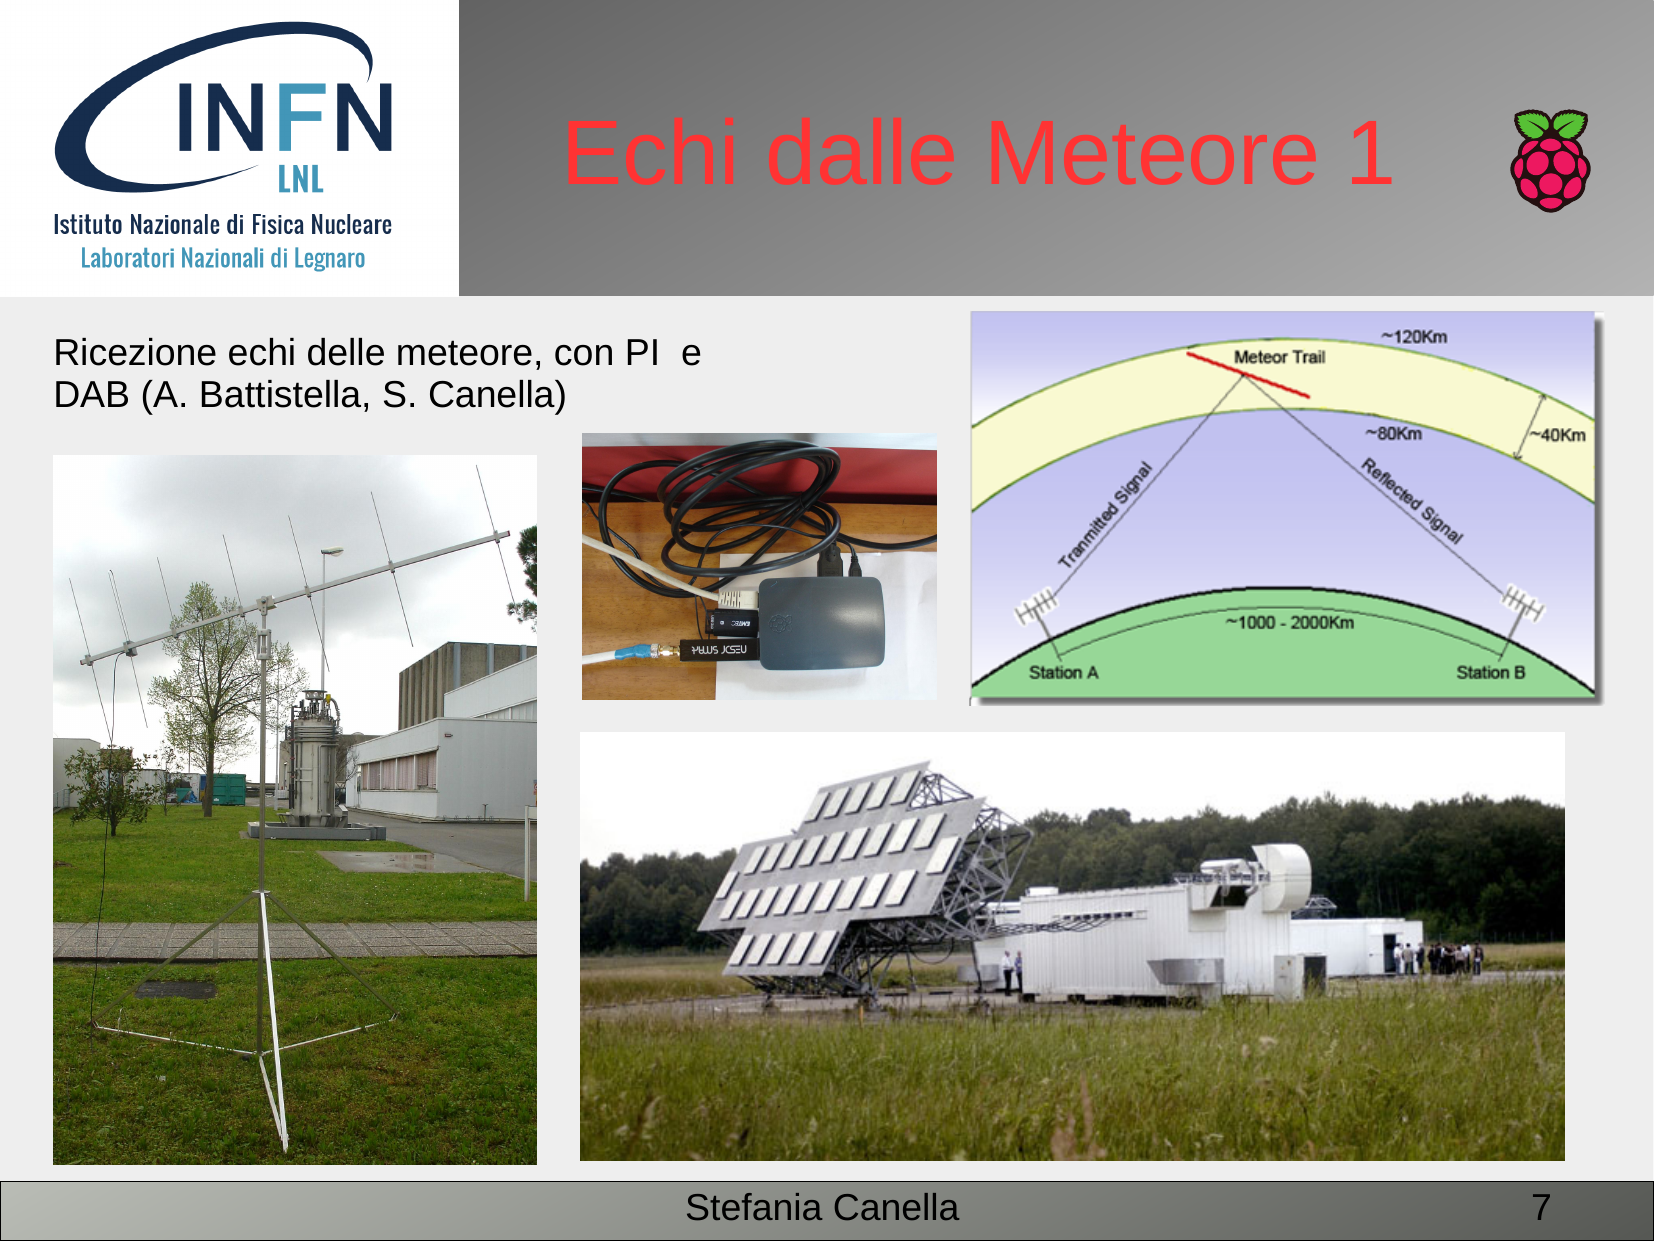

# Echi dalle Meteore 1
Ricezione echi delle meteore, con PI e DAB (A. Battistella, S. Canella)
Stefania Canella